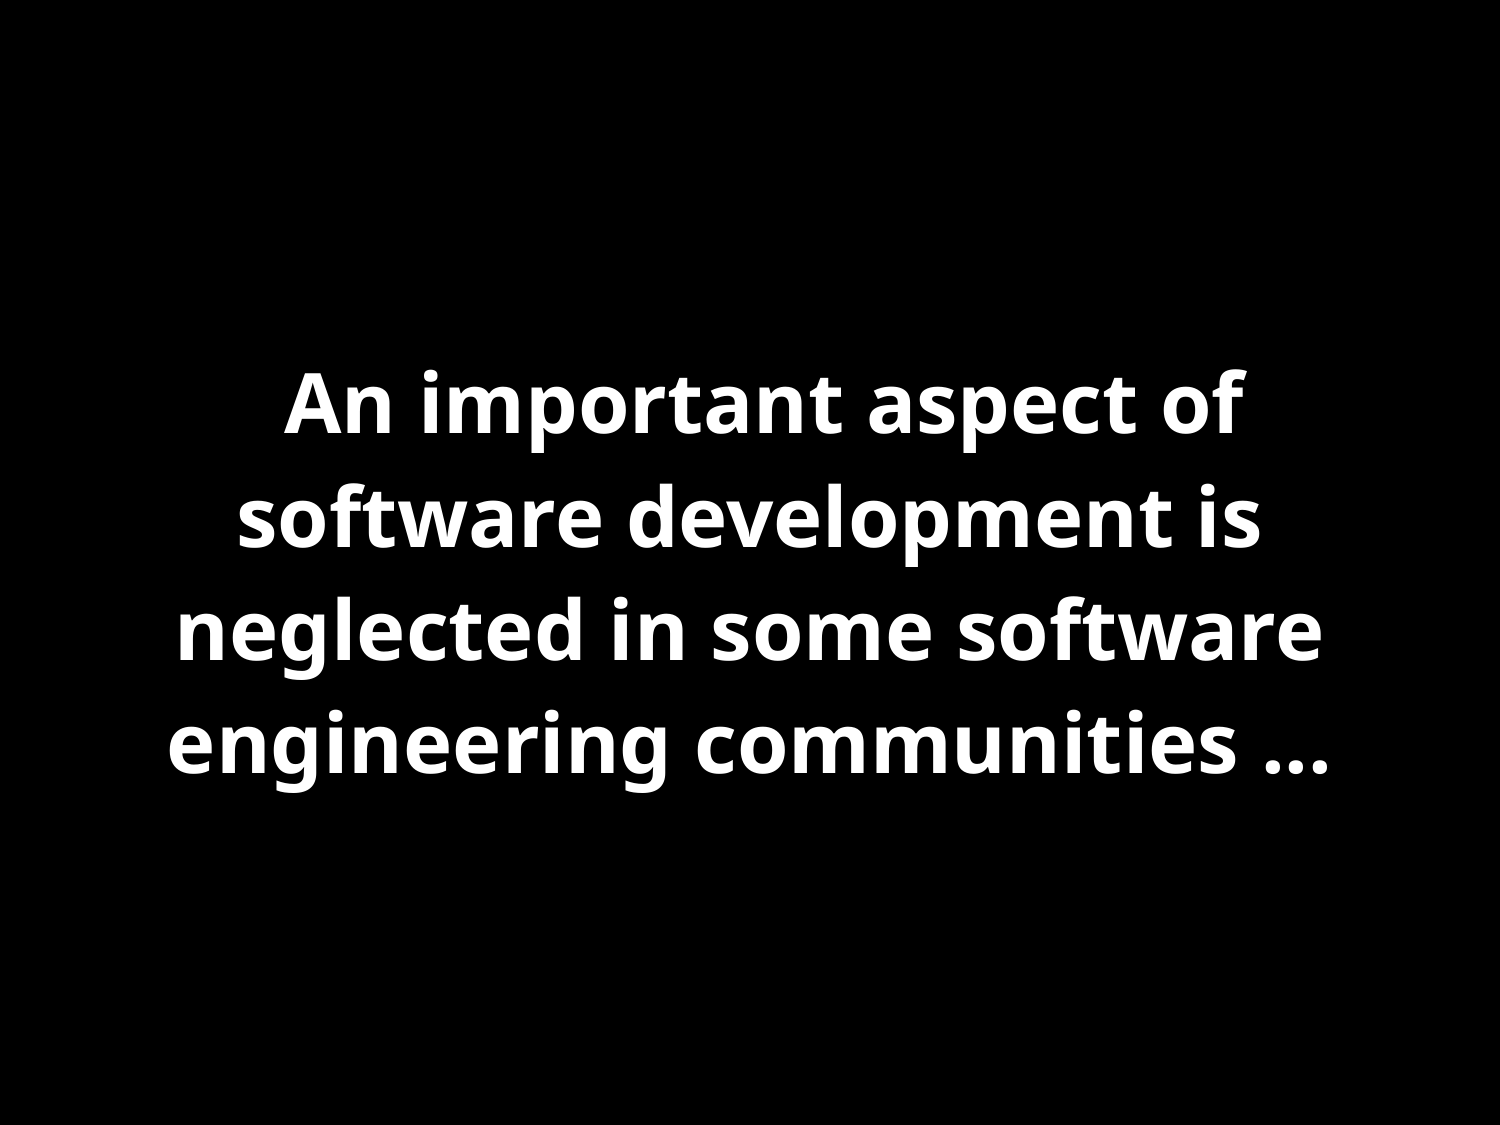

# An important aspect of software development is neglected in some software engineering communities ...